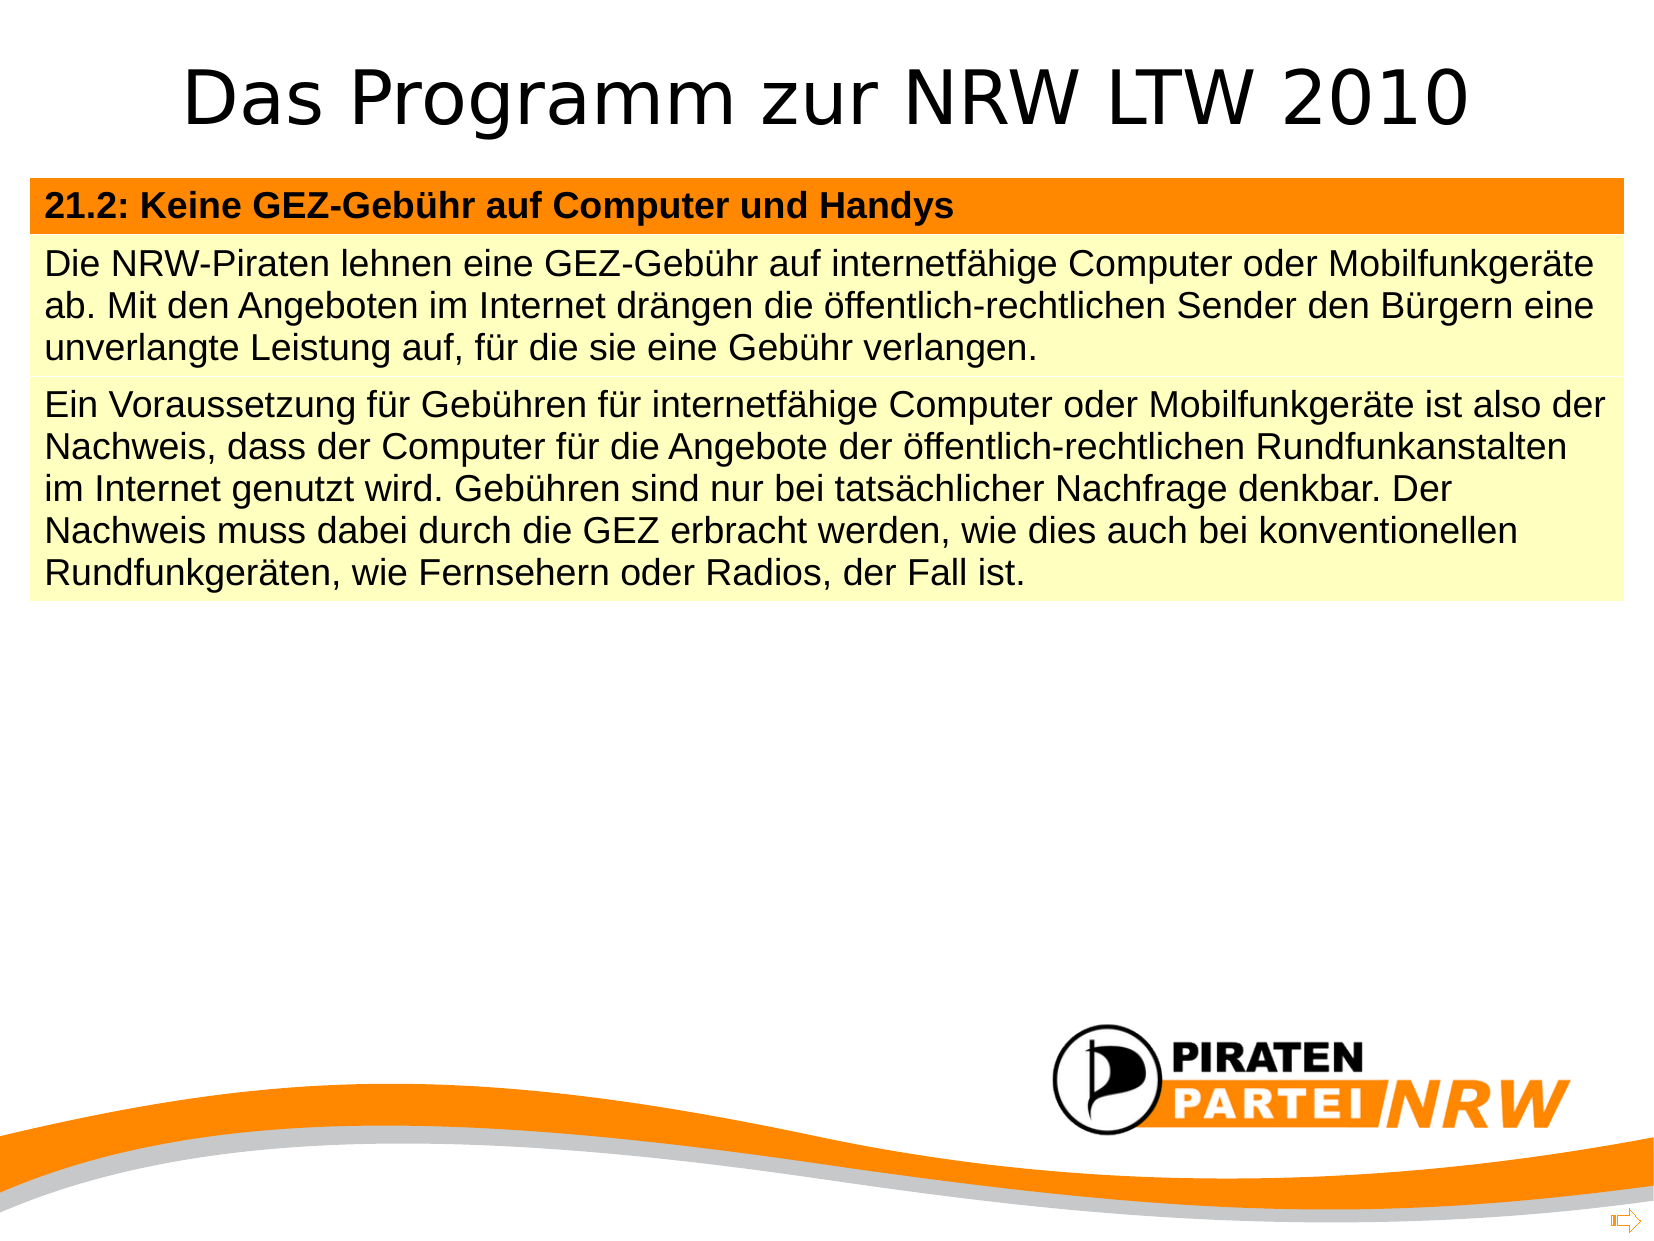

# Das Programm zur NRW LTW 2010
| 21.2: Keine GEZ-Gebühr auf Computer und Handys |
| --- |
| Die NRW-Piraten lehnen eine GEZ-Gebühr auf internetfähige Computer oder Mobilfunkgeräte ab. Mit den Angeboten im Internet drängen die öffentlich-rechtlichen Sender den Bürgern eine unverlangte Leistung auf, für die sie eine Gebühr verlangen. |
| Ein Voraussetzung für Gebühren für internetfähige Computer oder Mobilfunkgeräte ist also der Nachweis, dass der Computer für die Angebote der öffentlich-rechtlichen Rundfunkanstalten im Internet genutzt wird. Gebühren sind nur bei tatsächlicher Nachfrage denkbar. Der Nachweis muss dabei durch die GEZ erbracht werden, wie dies auch bei konventionellen Rundfunkgeräten, wie Fernsehern oder Radios, der Fall ist. |